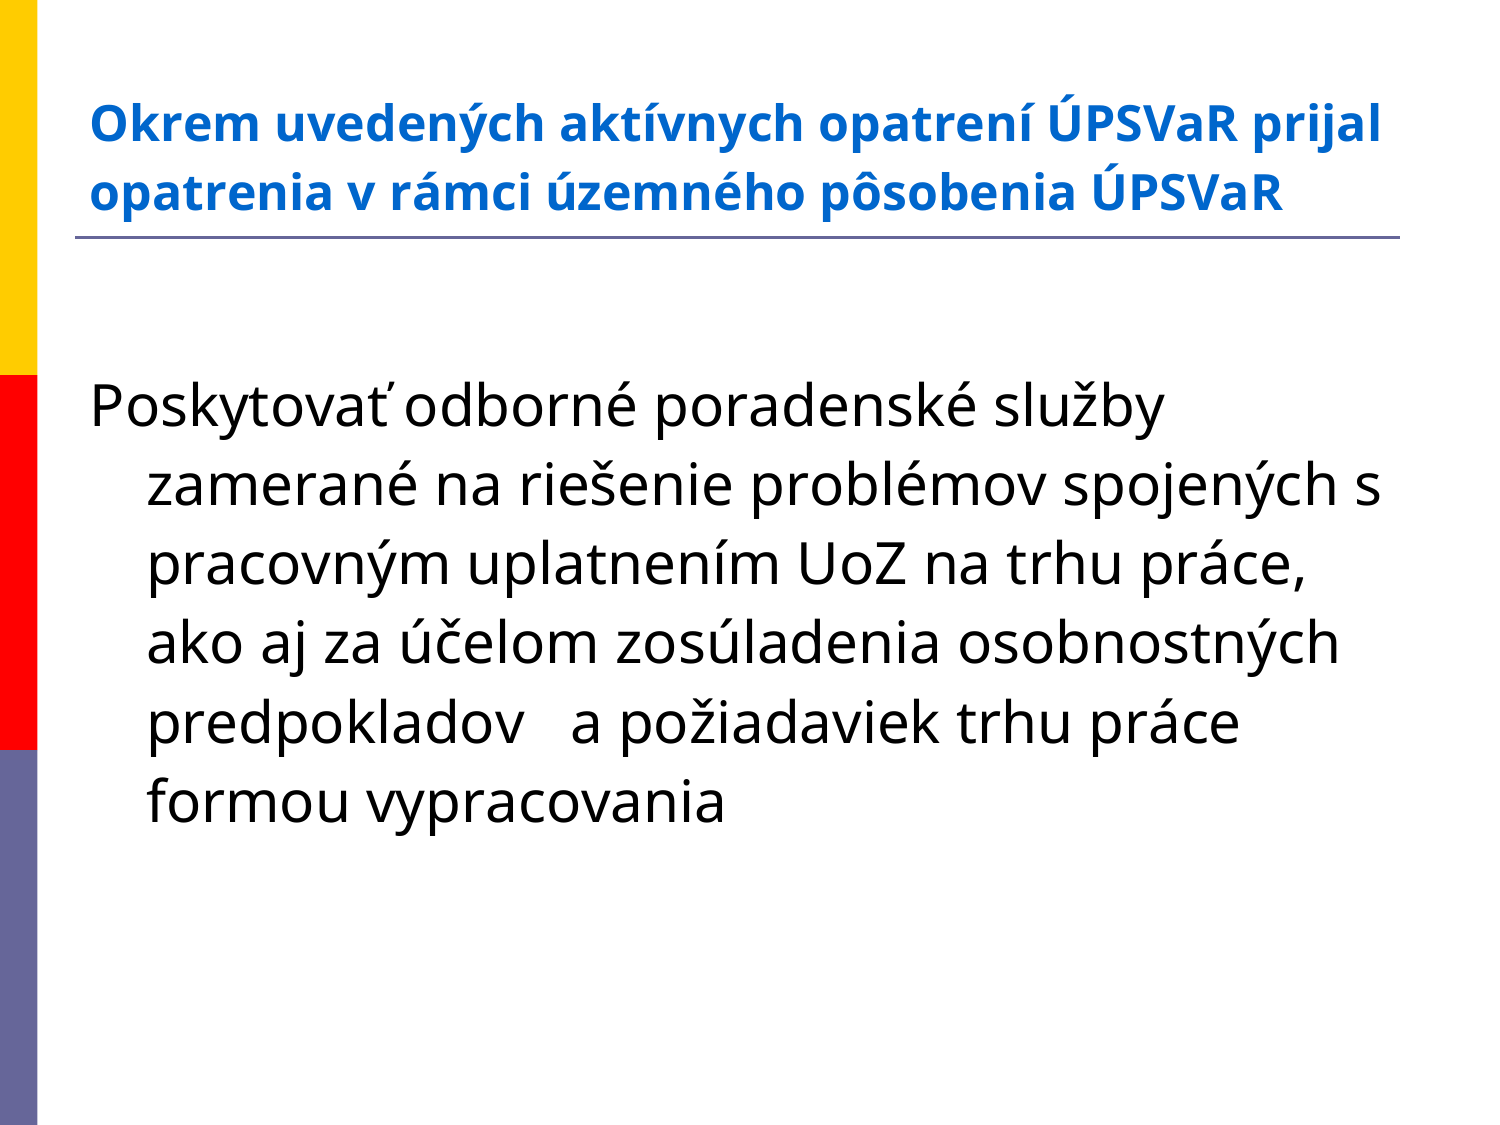

# Okrem uvedených aktívnych opatrení ÚPSVaR prijal opatrenia v rámci územného pôsobenia ÚPSVaR
Poskytovať odborné poradenské služby zamerané na riešenie problémov spojených s pracovným uplatnením UoZ na trhu práce, ako aj za účelom zosúladenia osobnostných predpokladov a požiadaviek trhu práce formou vypracovania